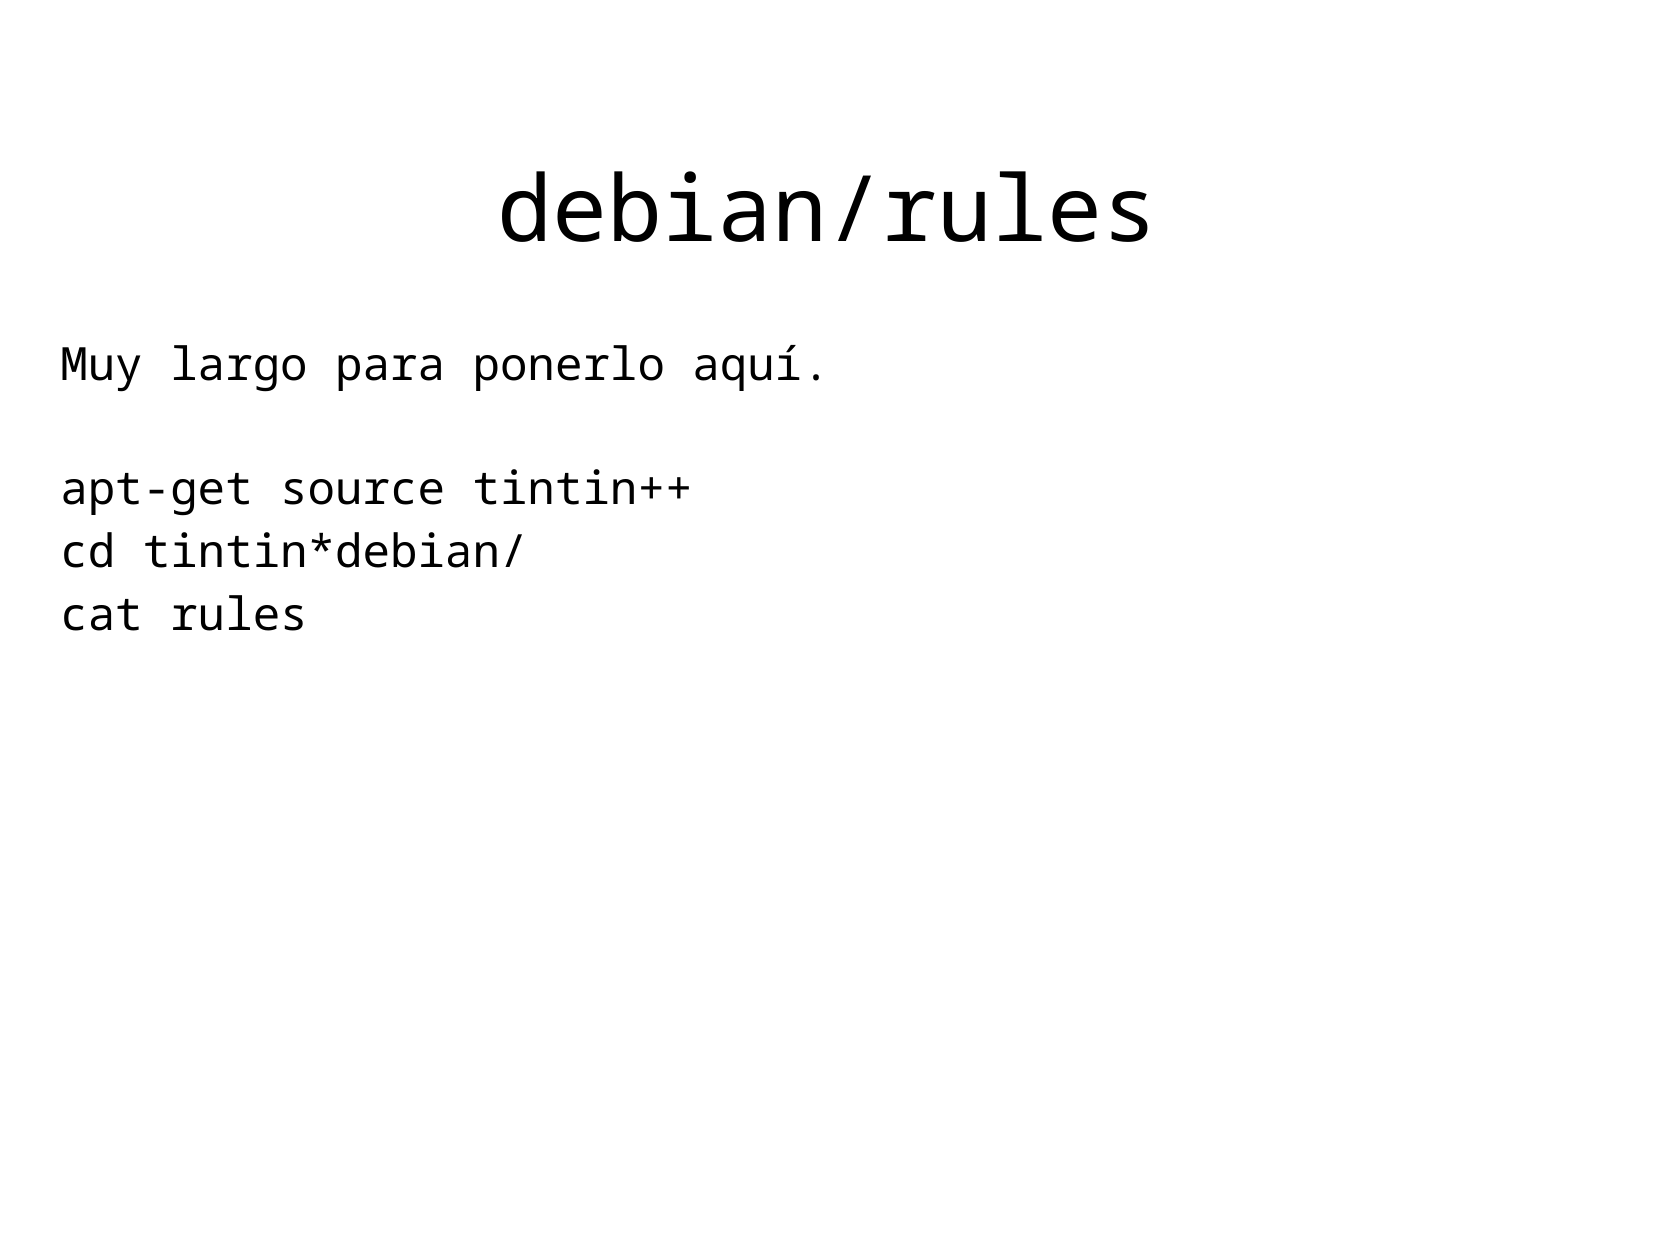

# debian/rules
Muy largo para ponerlo aquí.
apt-get source tintin++
cd tintin*debian/
cat rules